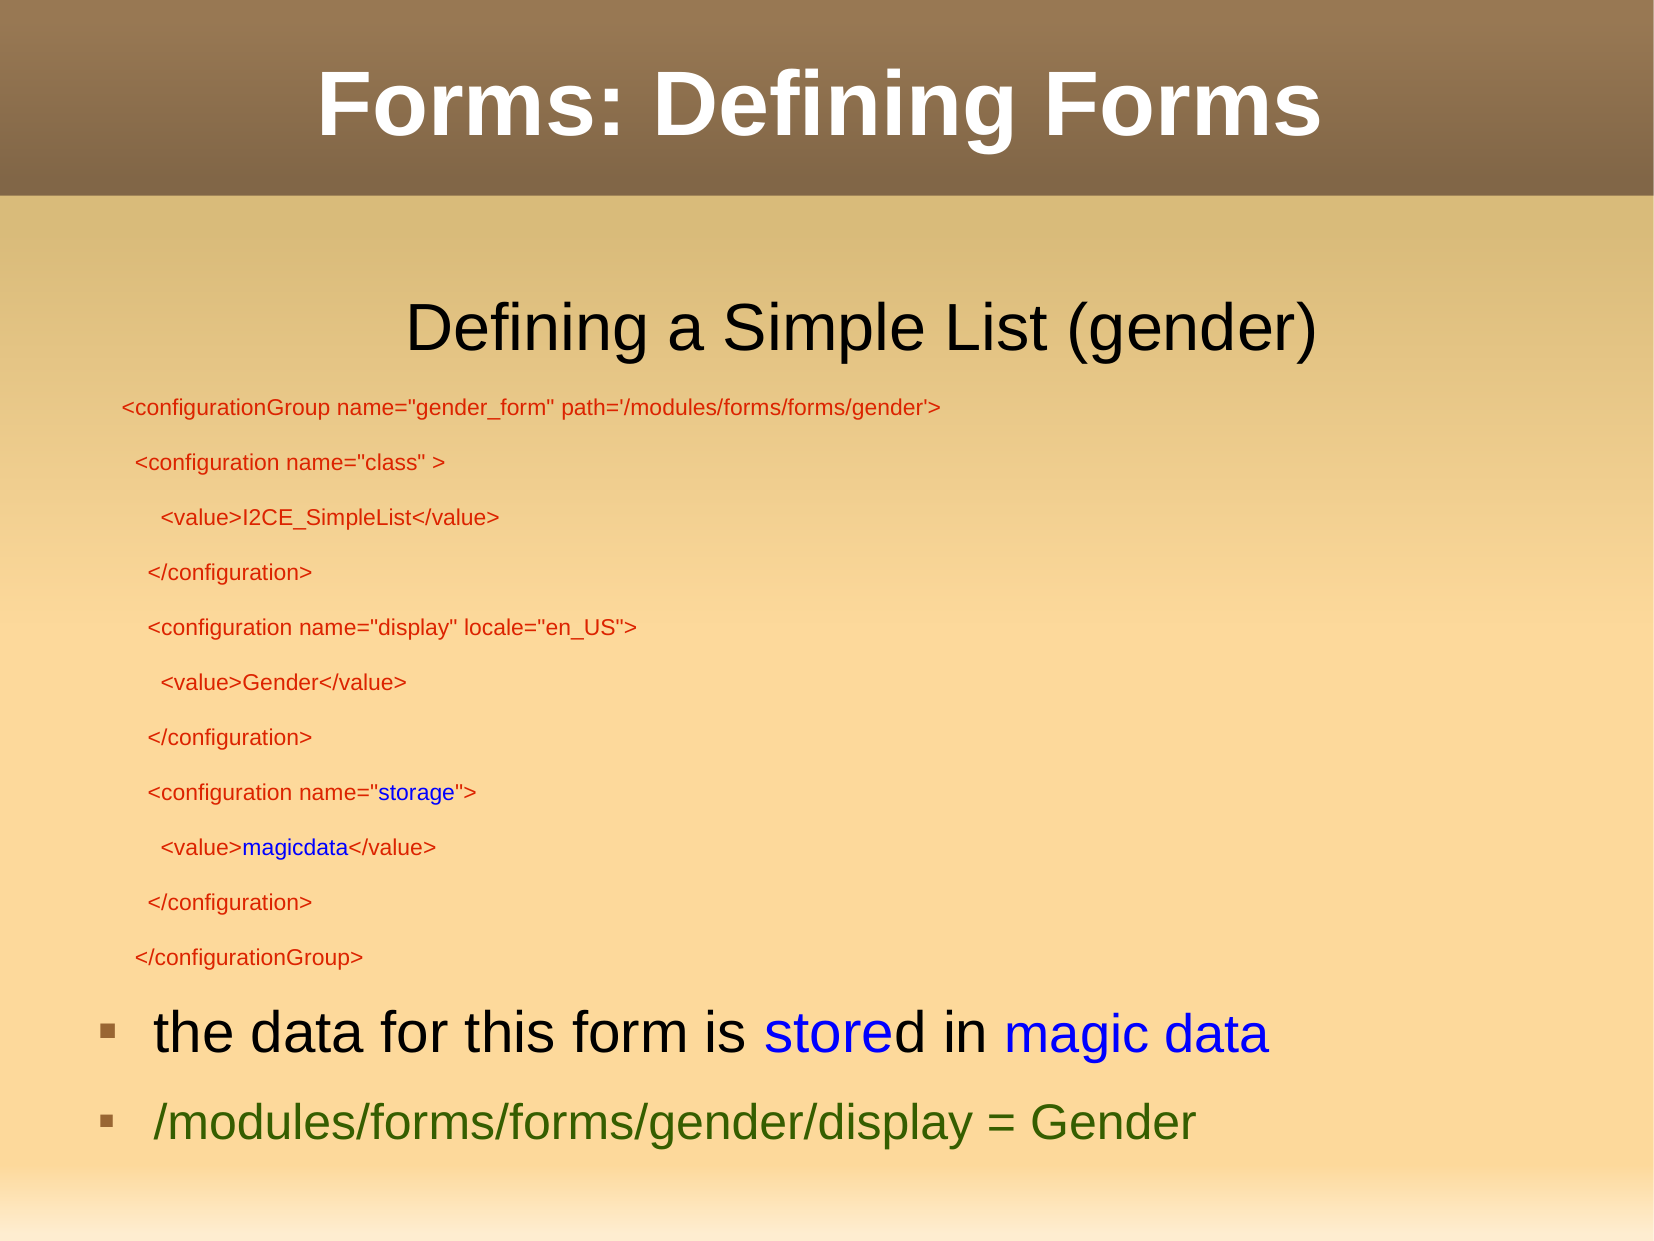

# Forms: Defining Forms
Defining a Simple List (gender)
 <configurationGroup name="gender_form" path='/modules/forms/forms/gender'>
 <configuration name="class" >
 <value>I2CE_SimpleList</value>
 </configuration>
 <configuration name="display" locale="en_US">
 <value>Gender</value>
 </configuration>
 <configuration name="storage">
 <value>magicdata</value>
 </configuration>
 </configurationGroup>
the data for this form is stored in magic data
/modules/forms/forms/gender/display = Gender